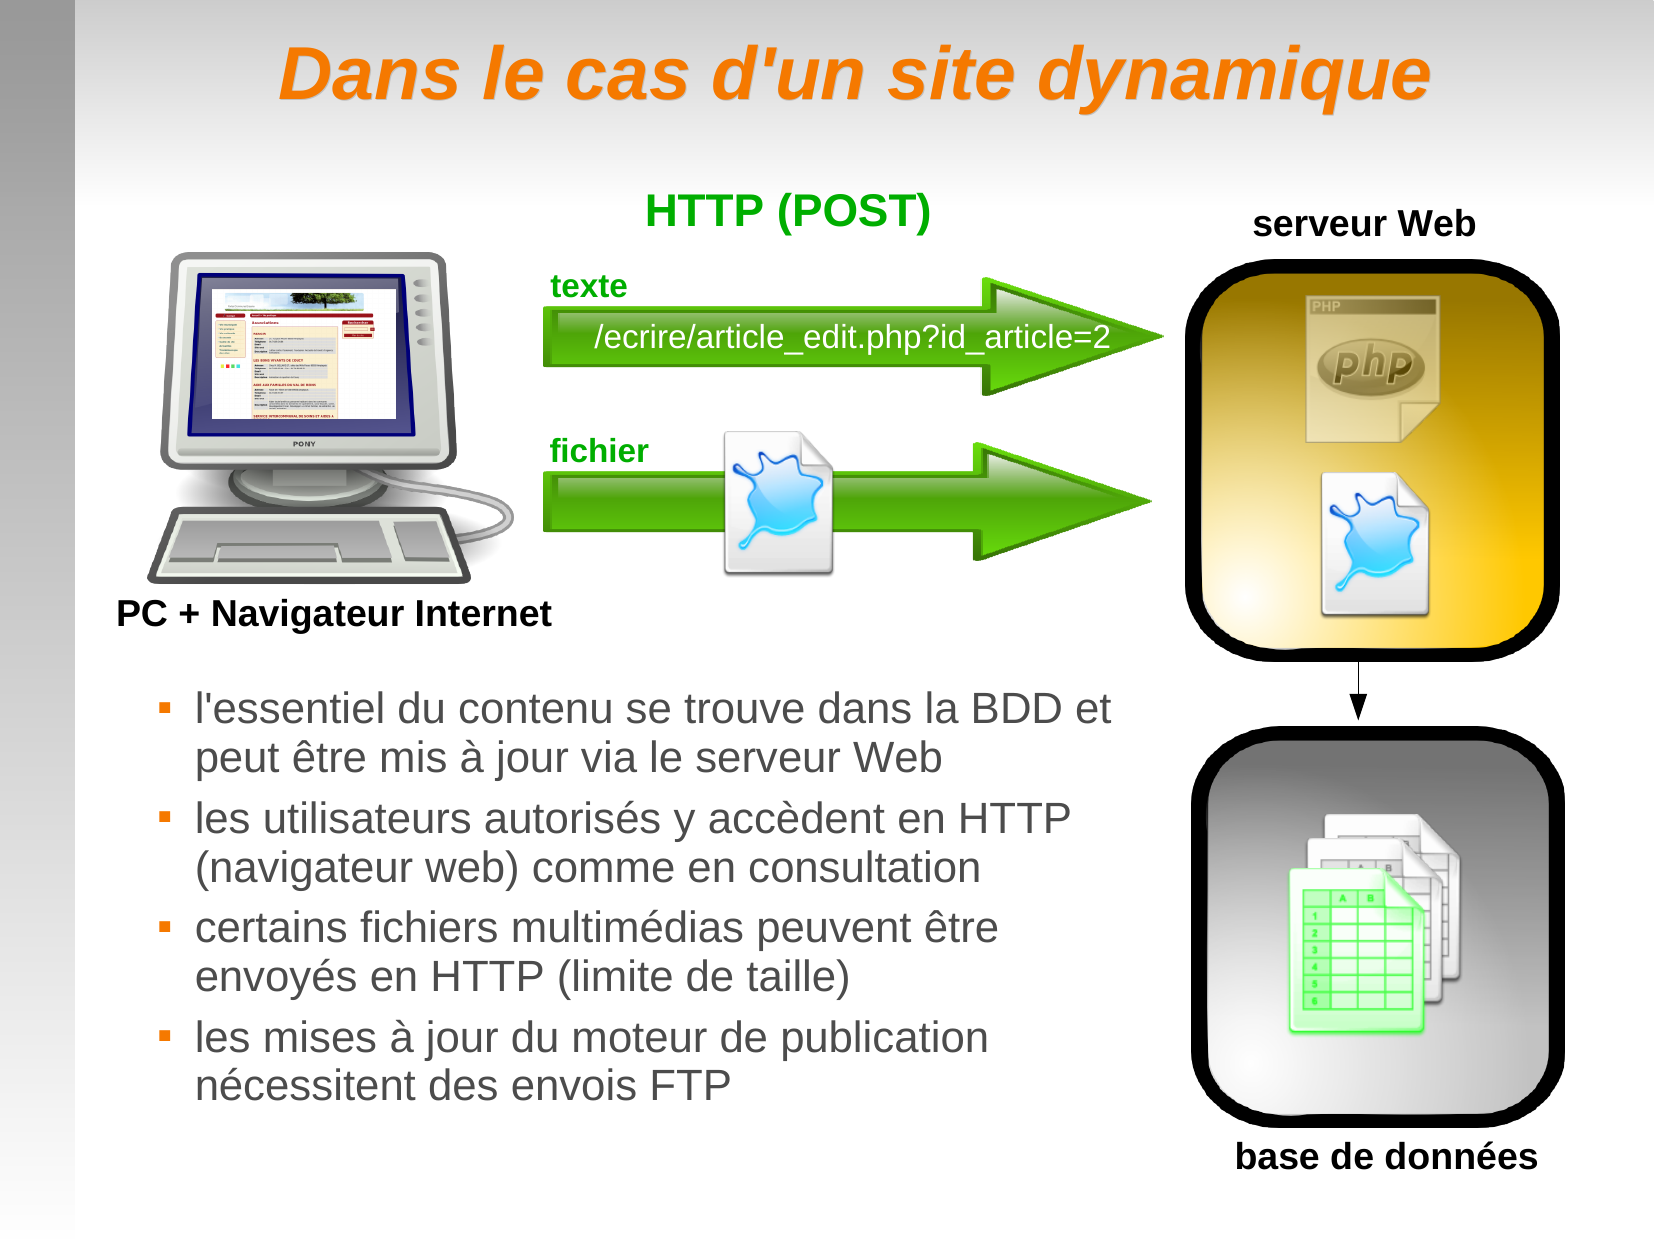

# Dans le cas d'un site dynamique
HTTP (POST)
serveur Web
texte
/ecrire/article_edit.php?id_article=2
fichier
PC + Navigateur Internet
l'essentiel du contenu se trouve dans la BDD et peut être mis à jour via le serveur Web
les utilisateurs autorisés y accèdent en HTTP (navigateur web) comme en consultation
certains fichiers multimédias peuvent être envoyés en HTTP (limite de taille)
les mises à jour du moteur de publication nécessitent des envois FTP
base de données